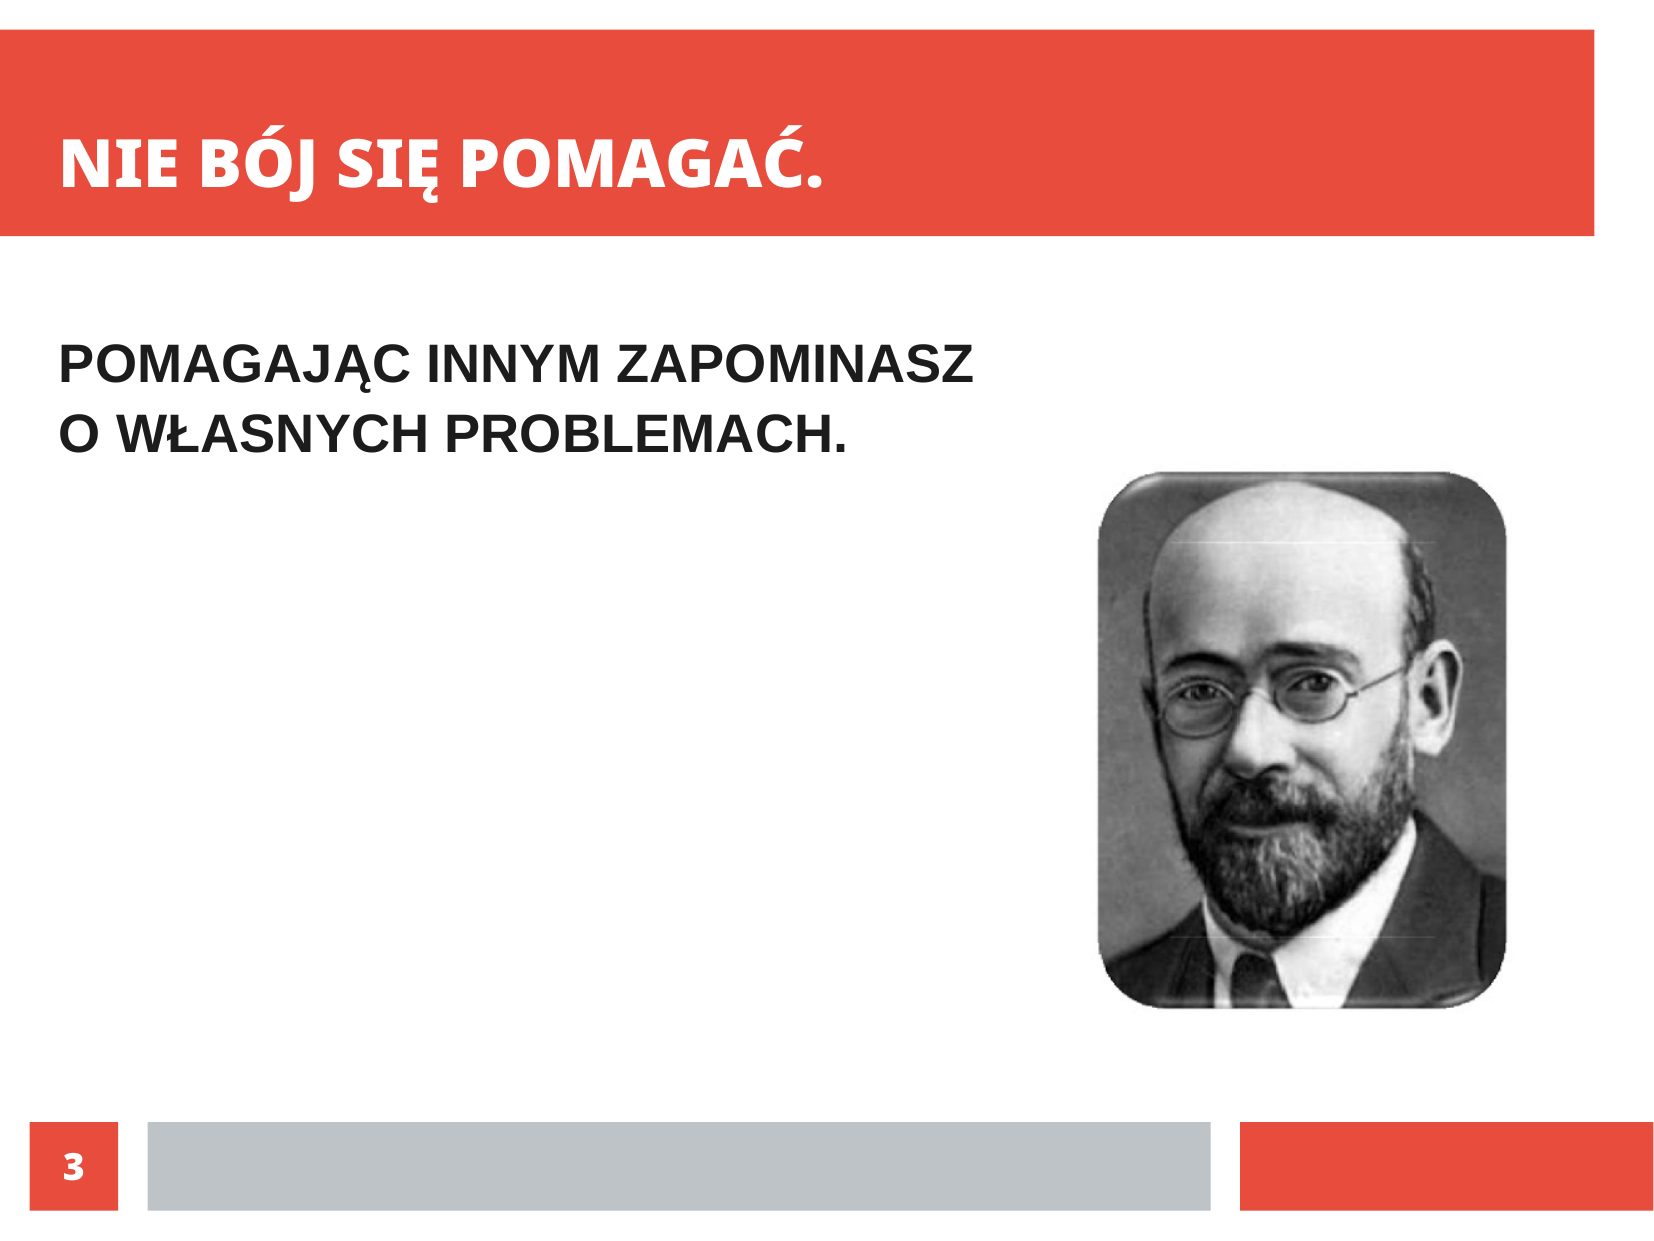

# NIE BÓJ SIĘ POMAGAĆ.
POMAGAJĄC INNYM ZAPOMINASZ
O WŁASNYCH PROBLEMACH.
3